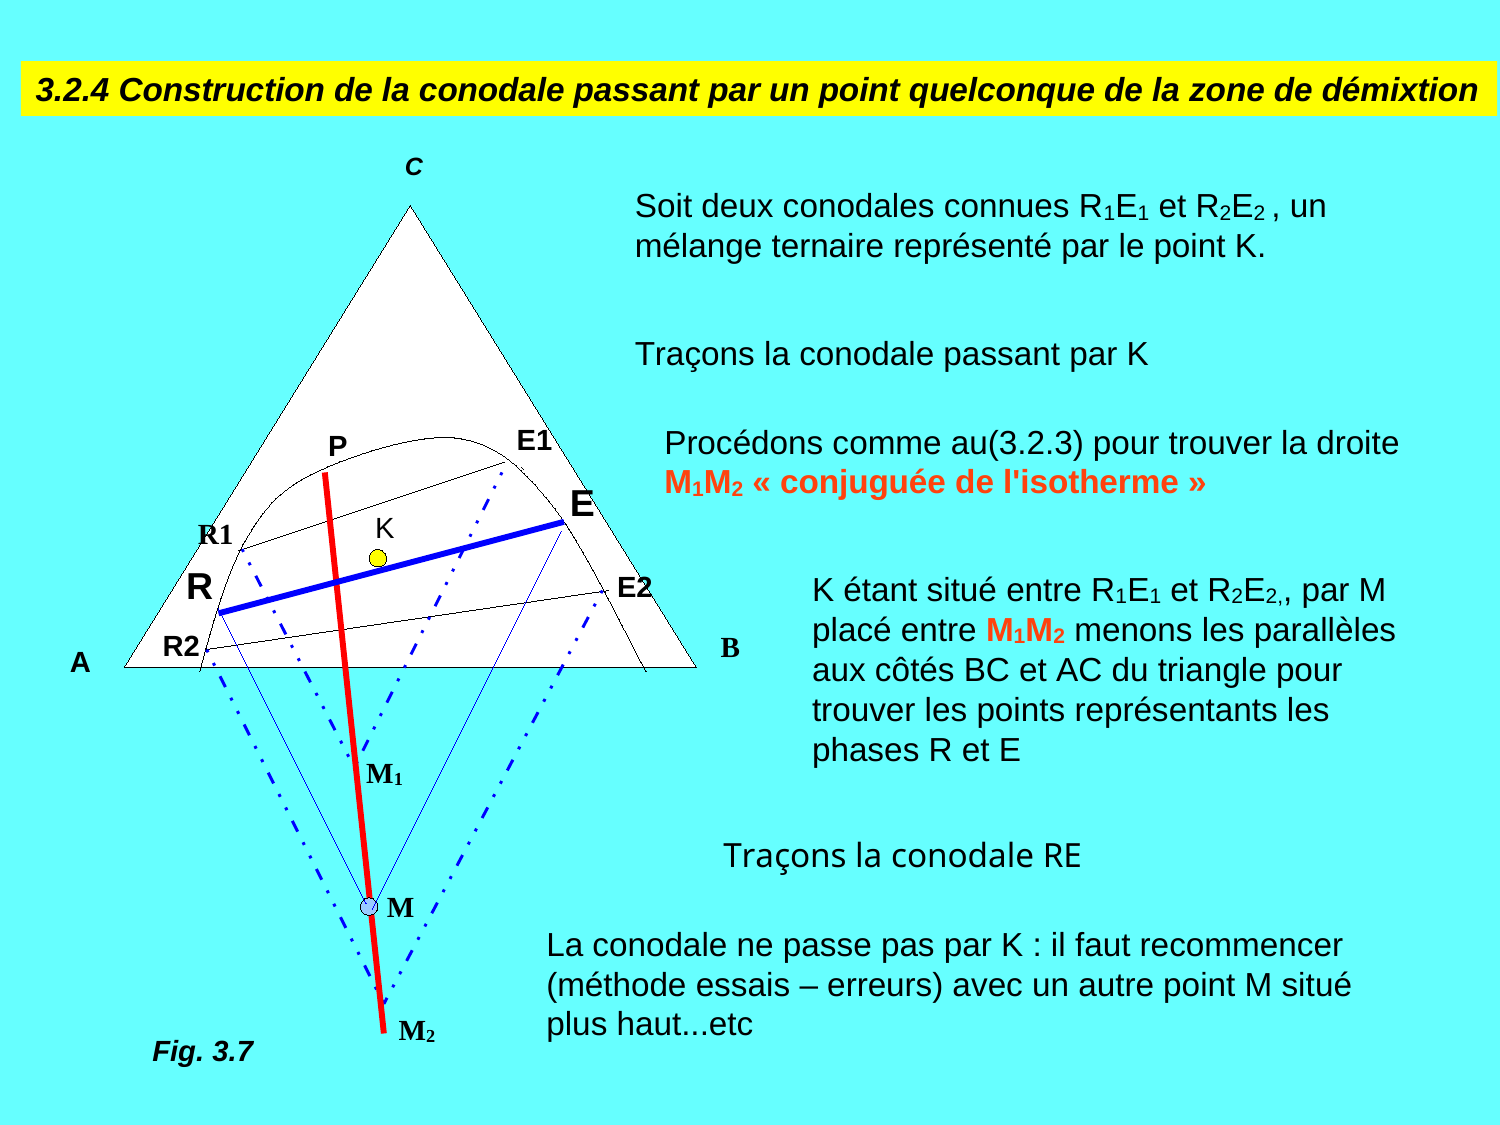

3.2.4 Construction de la conodale passant par un point quelconque de la zone de démixtion
C
P
B
A
E1
R1
E2
R2
Soit deux conodales connues R1E1 et R2E2 , un mélange ternaire représenté par le point K.
Traçons la conodale passant par K
Procédons comme au(3.2.3) pour trouver la droite M1M2 « conjuguée de l'isotherme »
E
K
R
K étant situé entre R1E1 et R2E2,, par M placé entre M1M2 menons les parallèles aux côtés BC et AC du triangle pour trouver les points représentants les phases R et E
M1
Traçons la conodale RE
M
La conodale ne passe pas par K : il faut recommencer (méthode essais – erreurs) avec un autre point M situé plus haut...etc
M2
Fig. 3.7